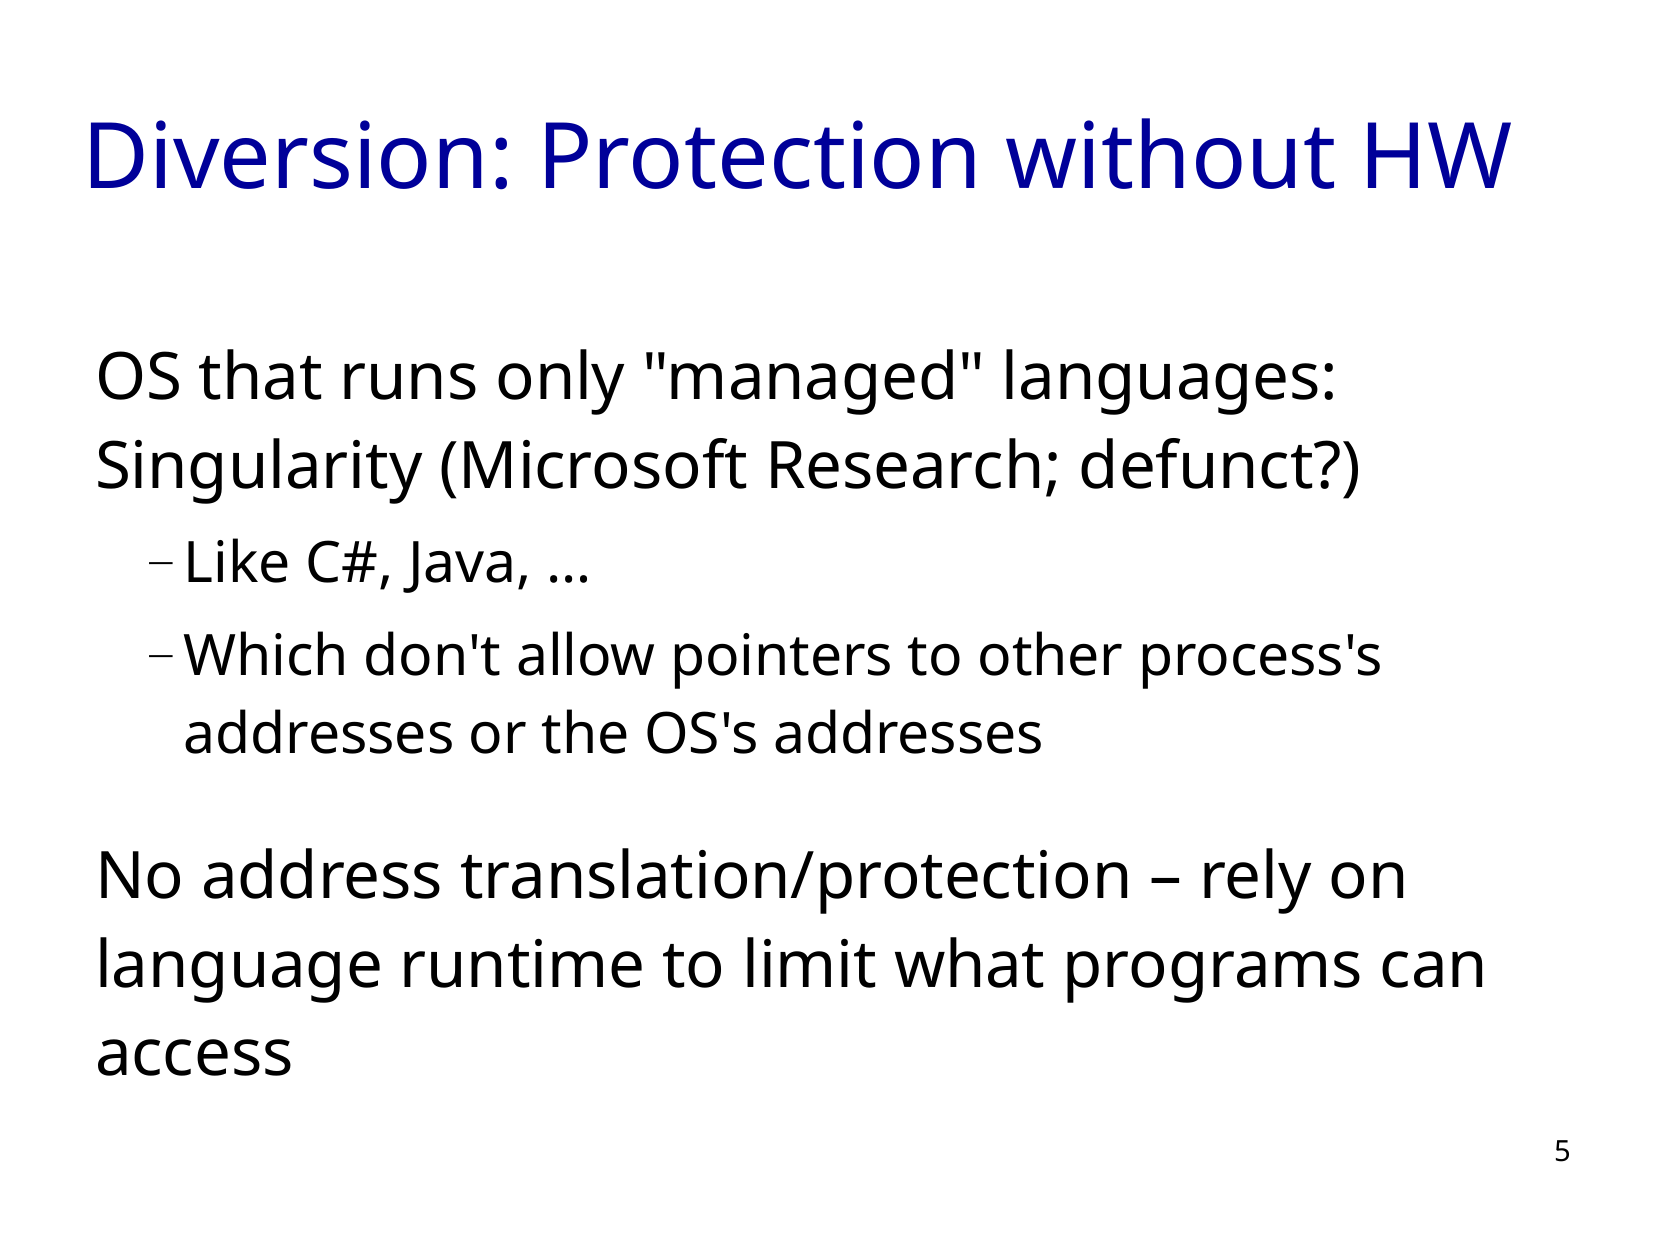

# Diversion: Protection without HW
OS that runs only "managed" languages: Singularity (Microsoft Research; defunct?)
Like C#, Java, …
Which don't allow pointers to other process's addresses or the OS's addresses
No address translation/protection – rely on language runtime to limit what programs can access
5